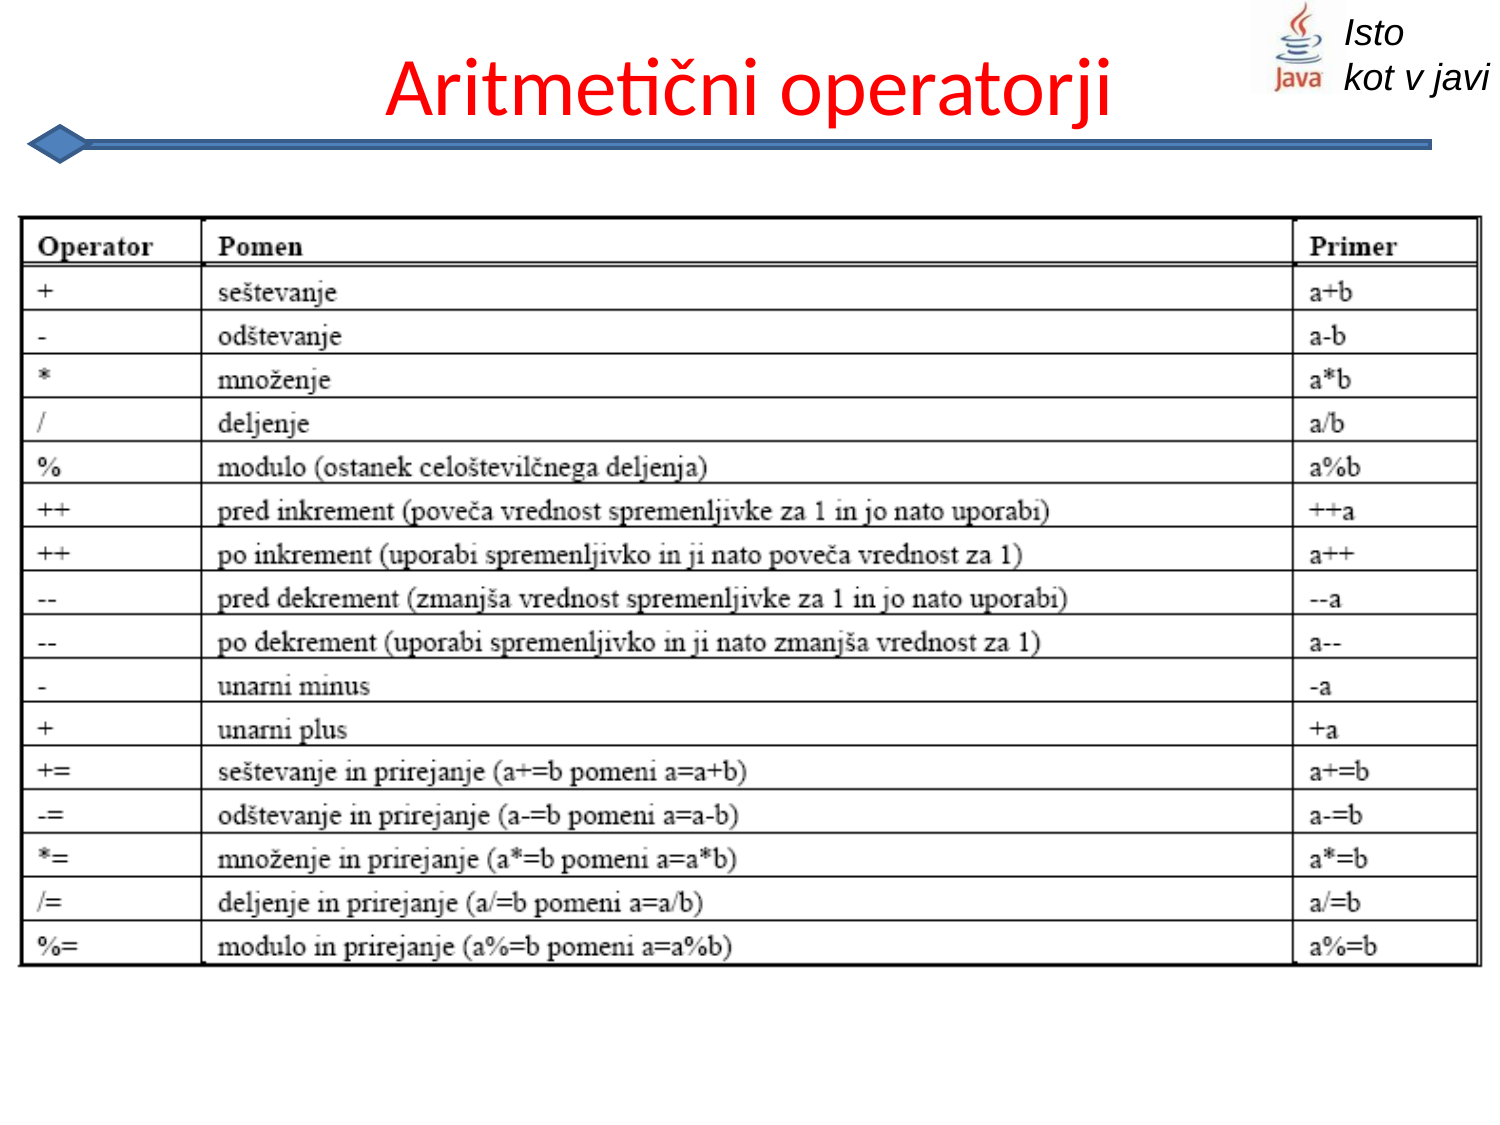

Isto
kot v javi
# Aritmetični operatorji